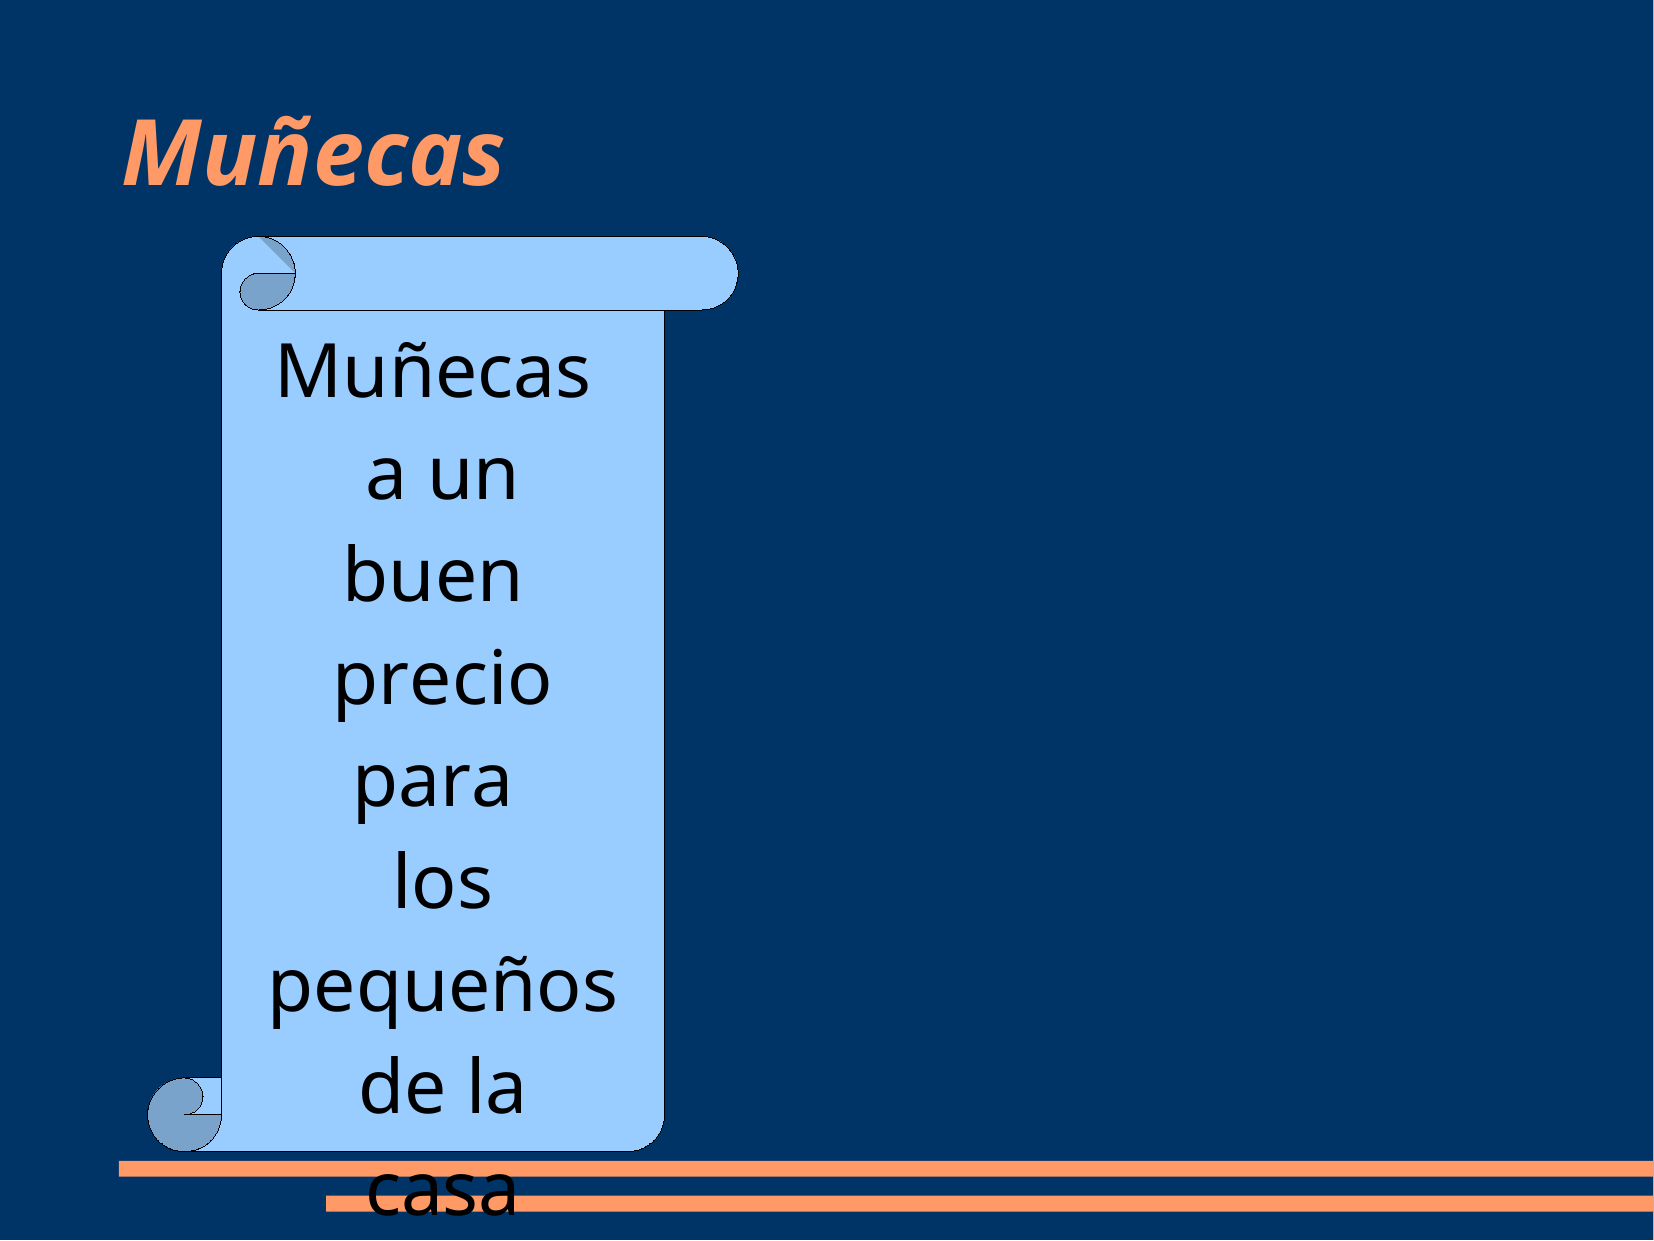

# Muñecas
Muñecas
a un
buen
precio
para
los
pequeños
de la
casa